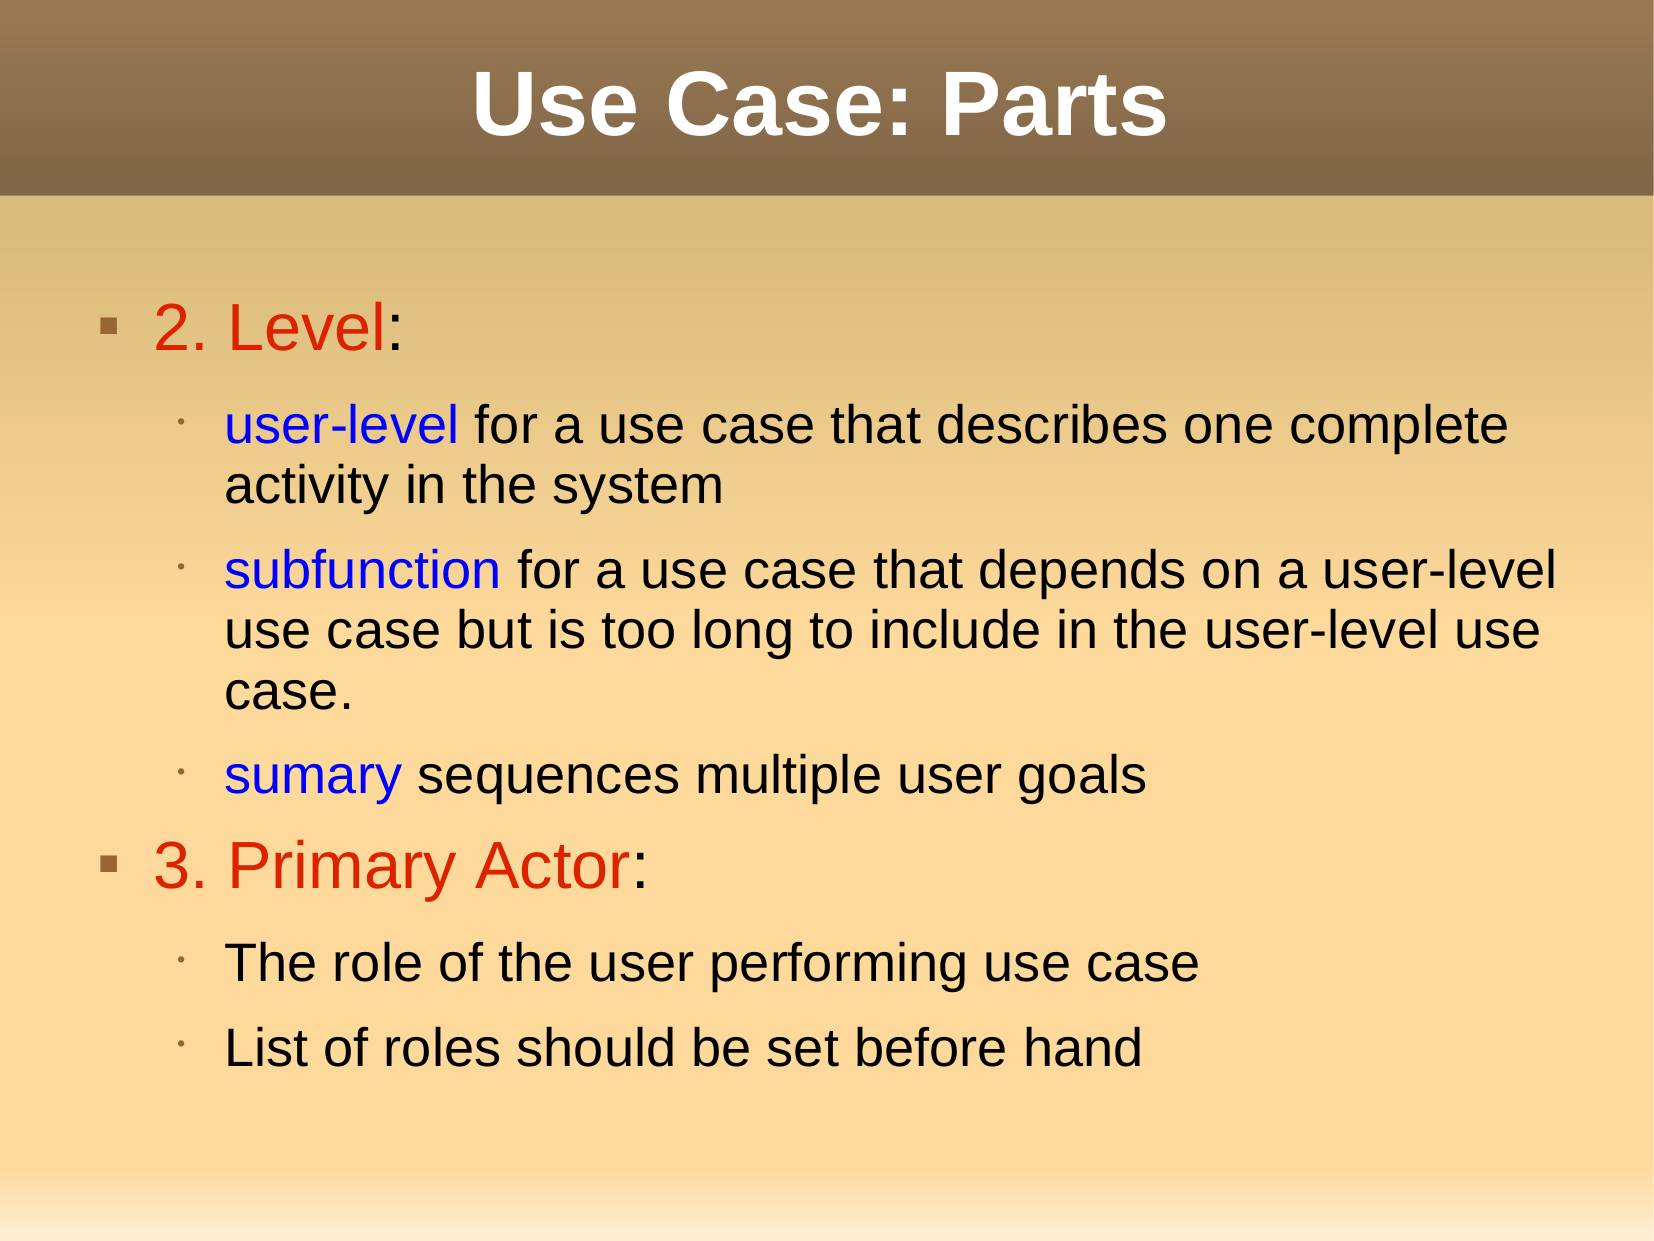

# Use Case: Parts
2. Level:
user-level for a use case that describes one complete activity in the system
subfunction for a use case that depends on a user-level use case but is too long to include in the user-level use case.
sumary sequences multiple user goals
3. Primary Actor:
The role of the user performing use case
List of roles should be set before hand